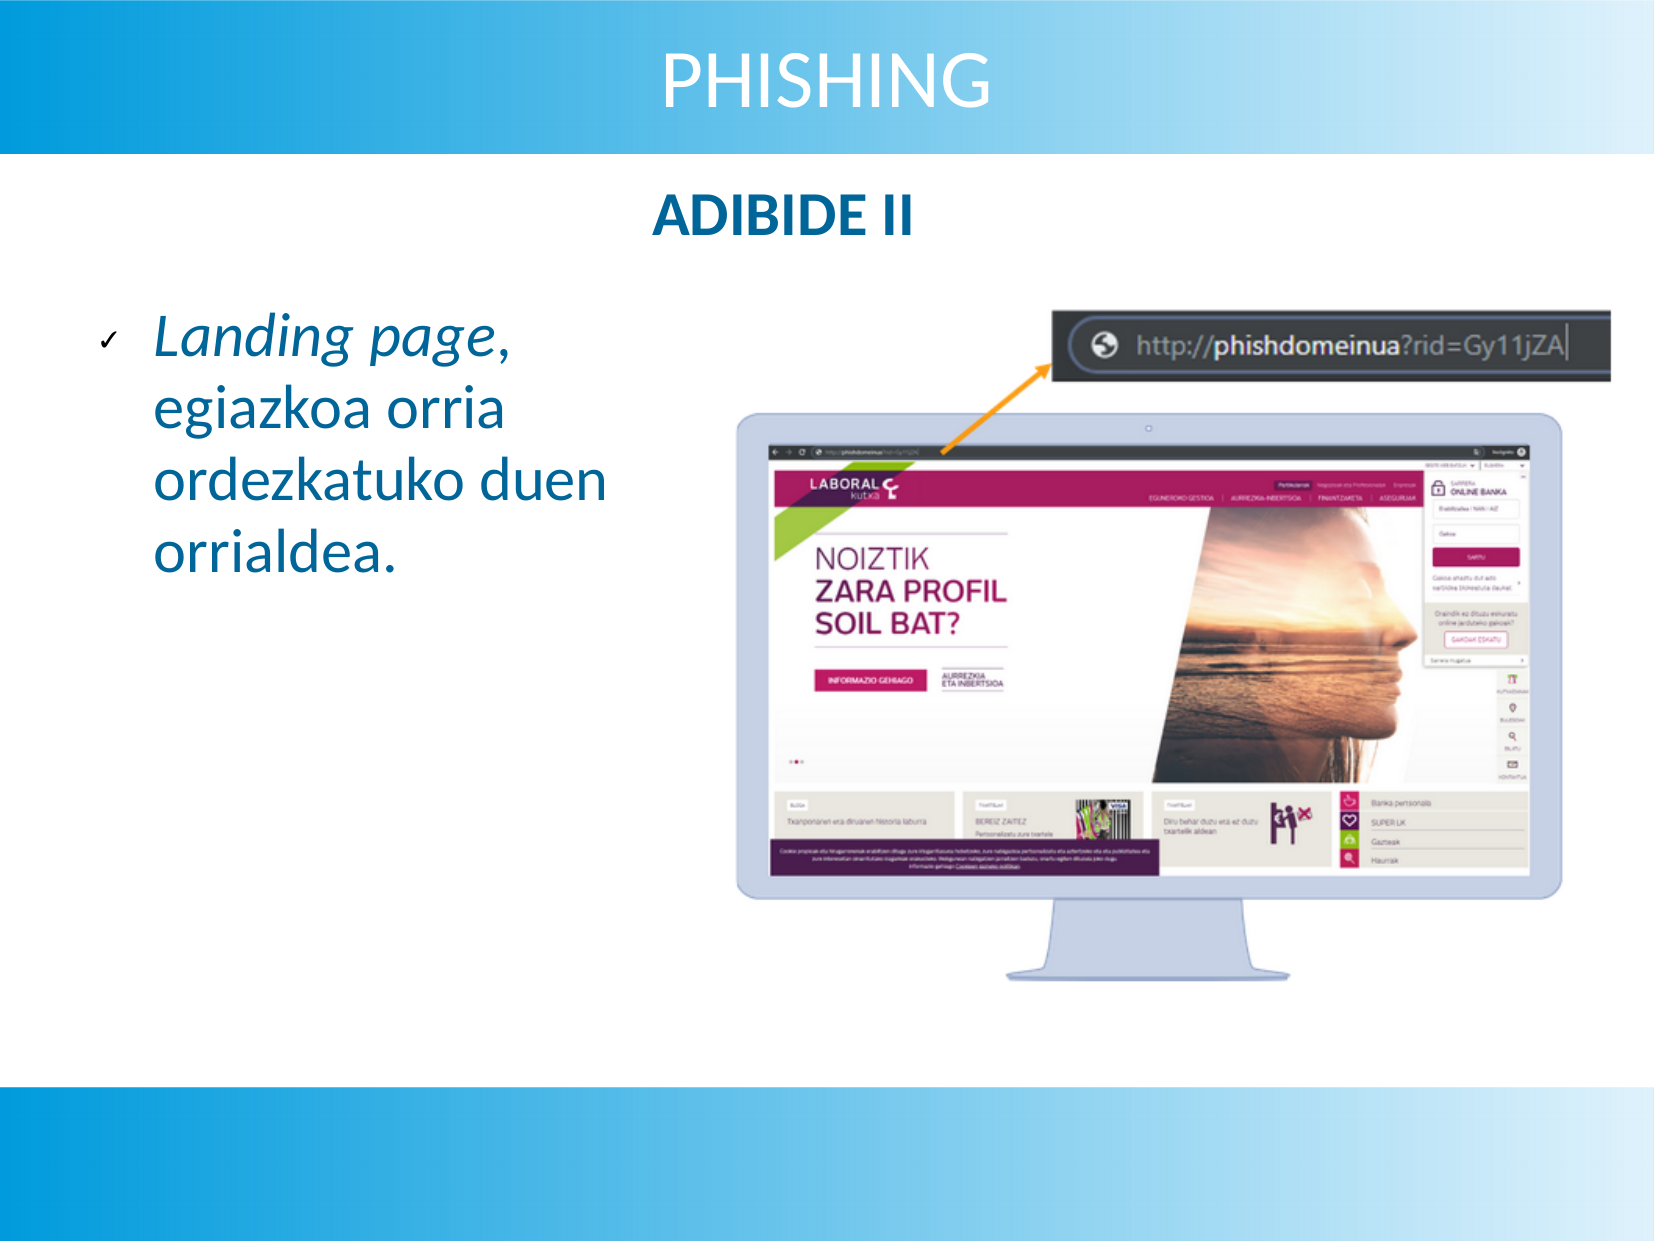

# PHISHING
ADIBIDE II
Landing page, egiazkoa orria ordezkatuko duen orrialdea.